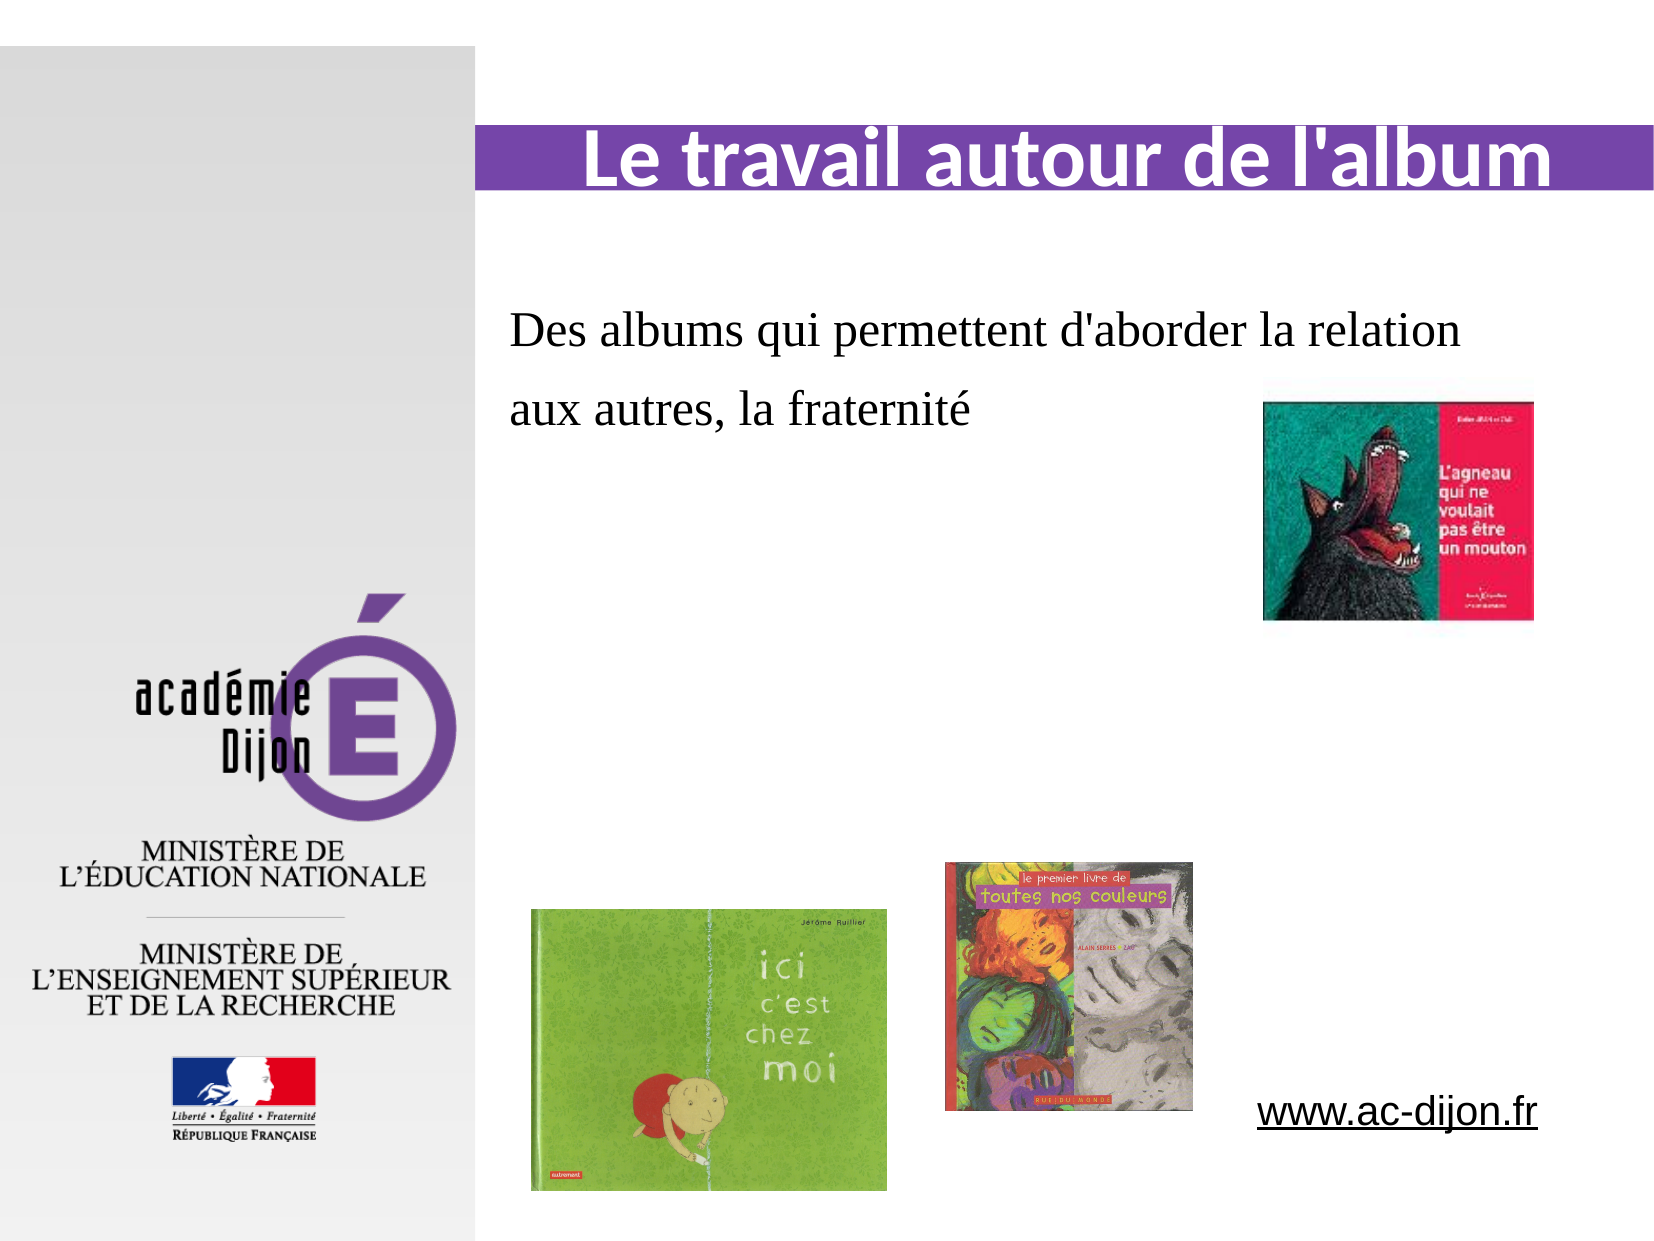

# Le travail autour de l'album
Des albums qui permettent d'aborder la relation
aux autres, la fraternité